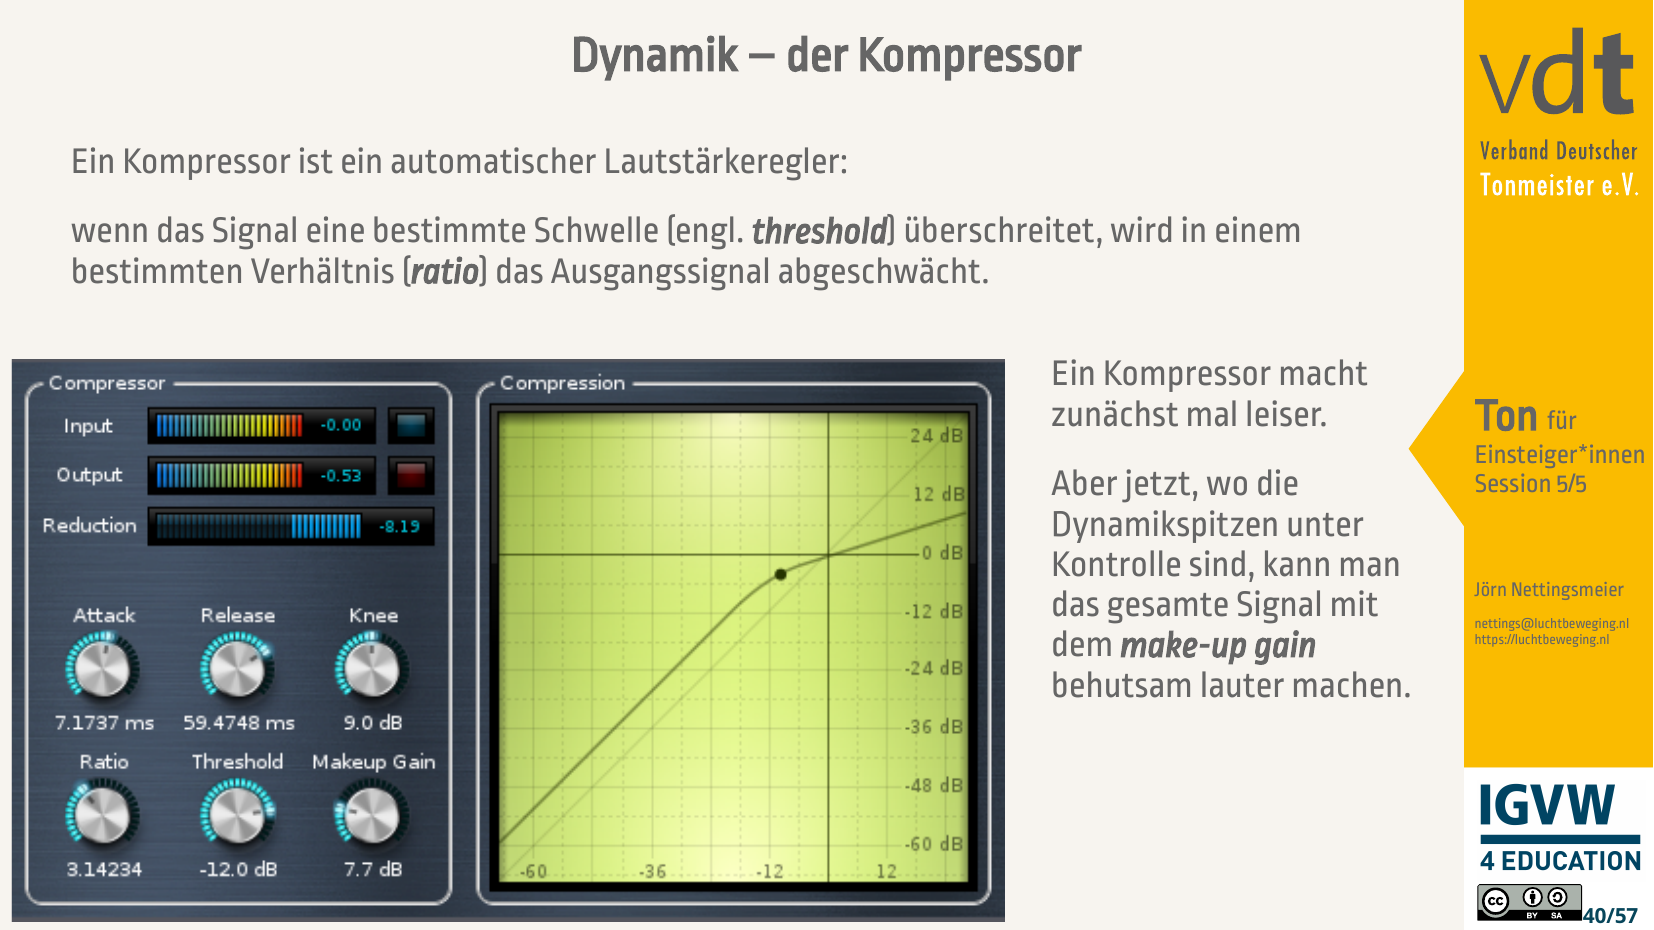

# Dynamik – der Kompressor
Ein Kompressor ist ein automatischer Lautstärkeregler:
wenn das Signal eine bestimmte Schwelle (engl. threshold) überschreitet, wird in einem bestimmten Verhältnis (ratio) das Ausgangssignal abgeschwächt.
Ein Kompressor macht zunächst mal leiser.
Aber jetzt, wo die Dynamikspitzen unter Kontrolle sind, kann man das gesamte Signal mit dem make-up gain behutsam lauter machen.